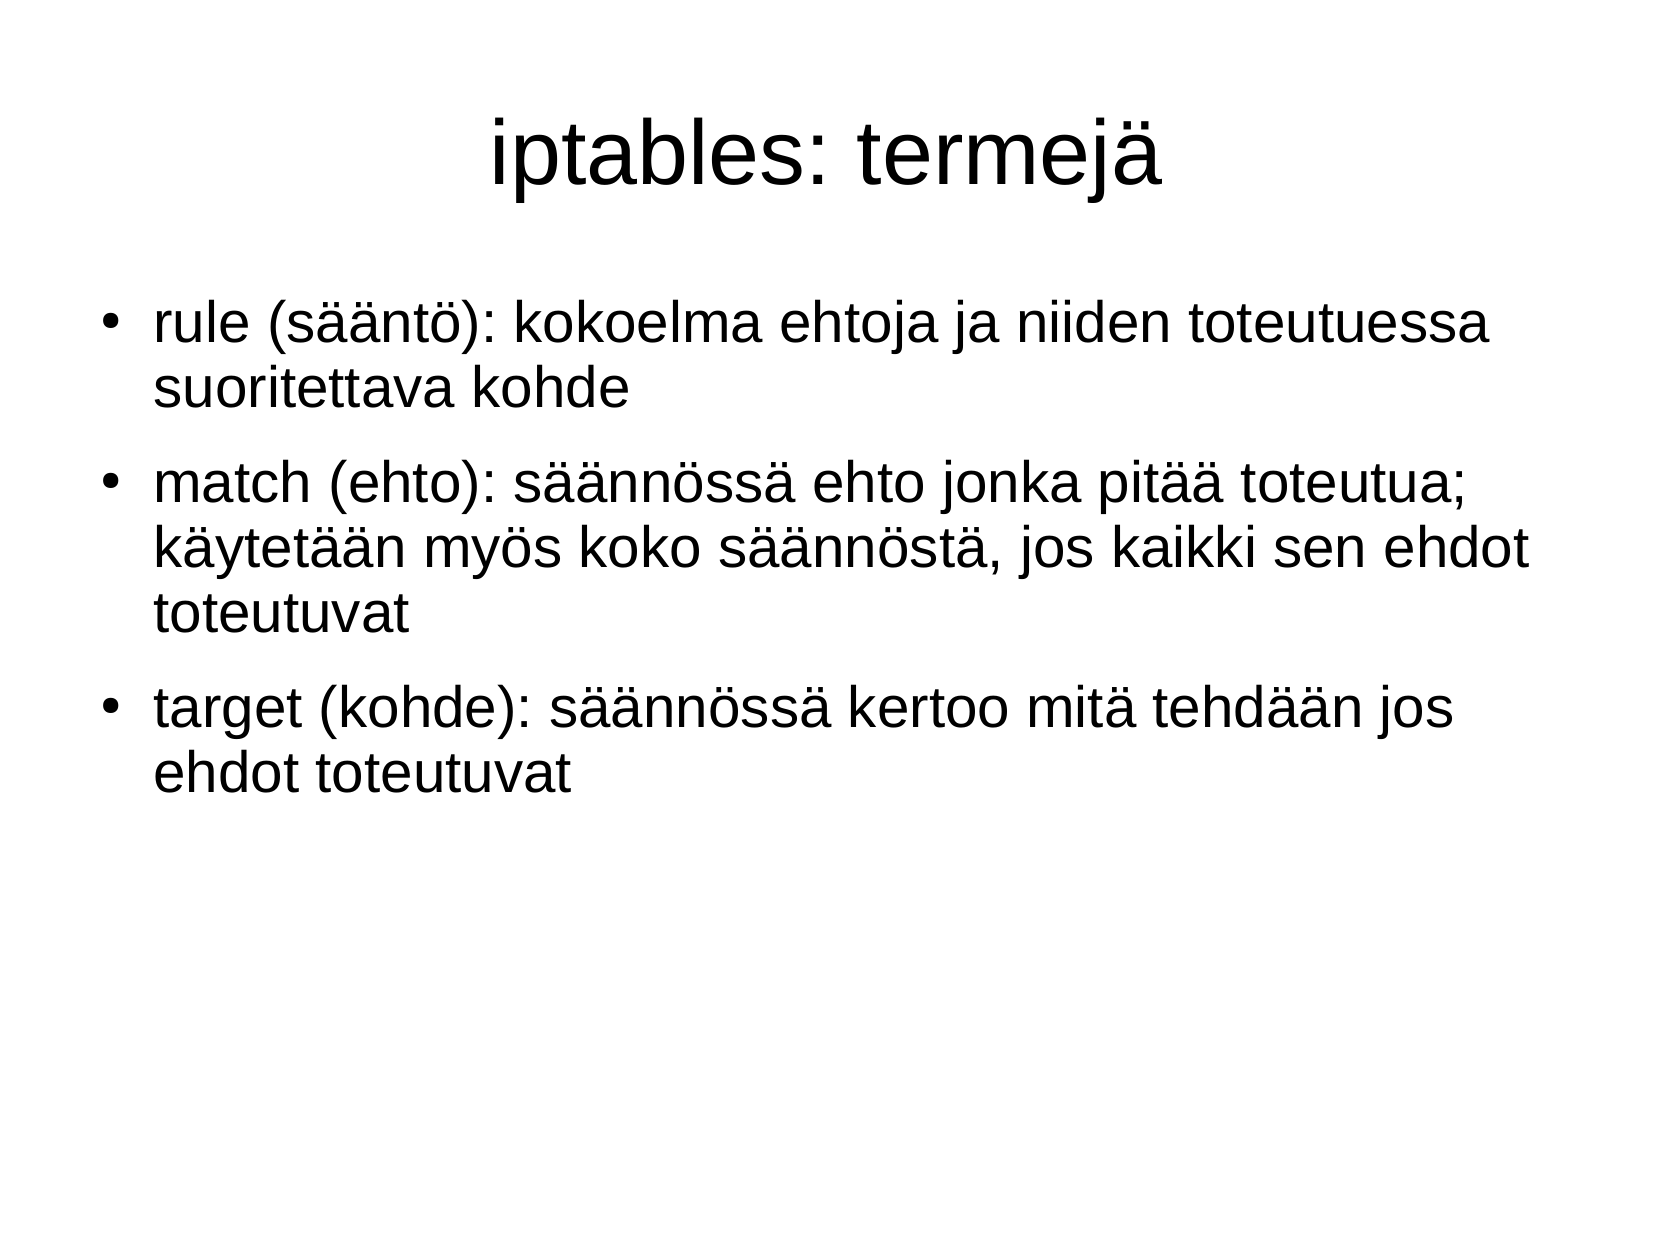

# iptables: termejä
rule (sääntö): kokoelma ehtoja ja niiden toteutuessa suoritettava kohde
match (ehto): säännössä ehto jonka pitää toteutua; käytetään myös koko säännöstä, jos kaikki sen ehdot toteutuvat
target (kohde): säännössä kertoo mitä tehdään jos ehdot toteutuvat